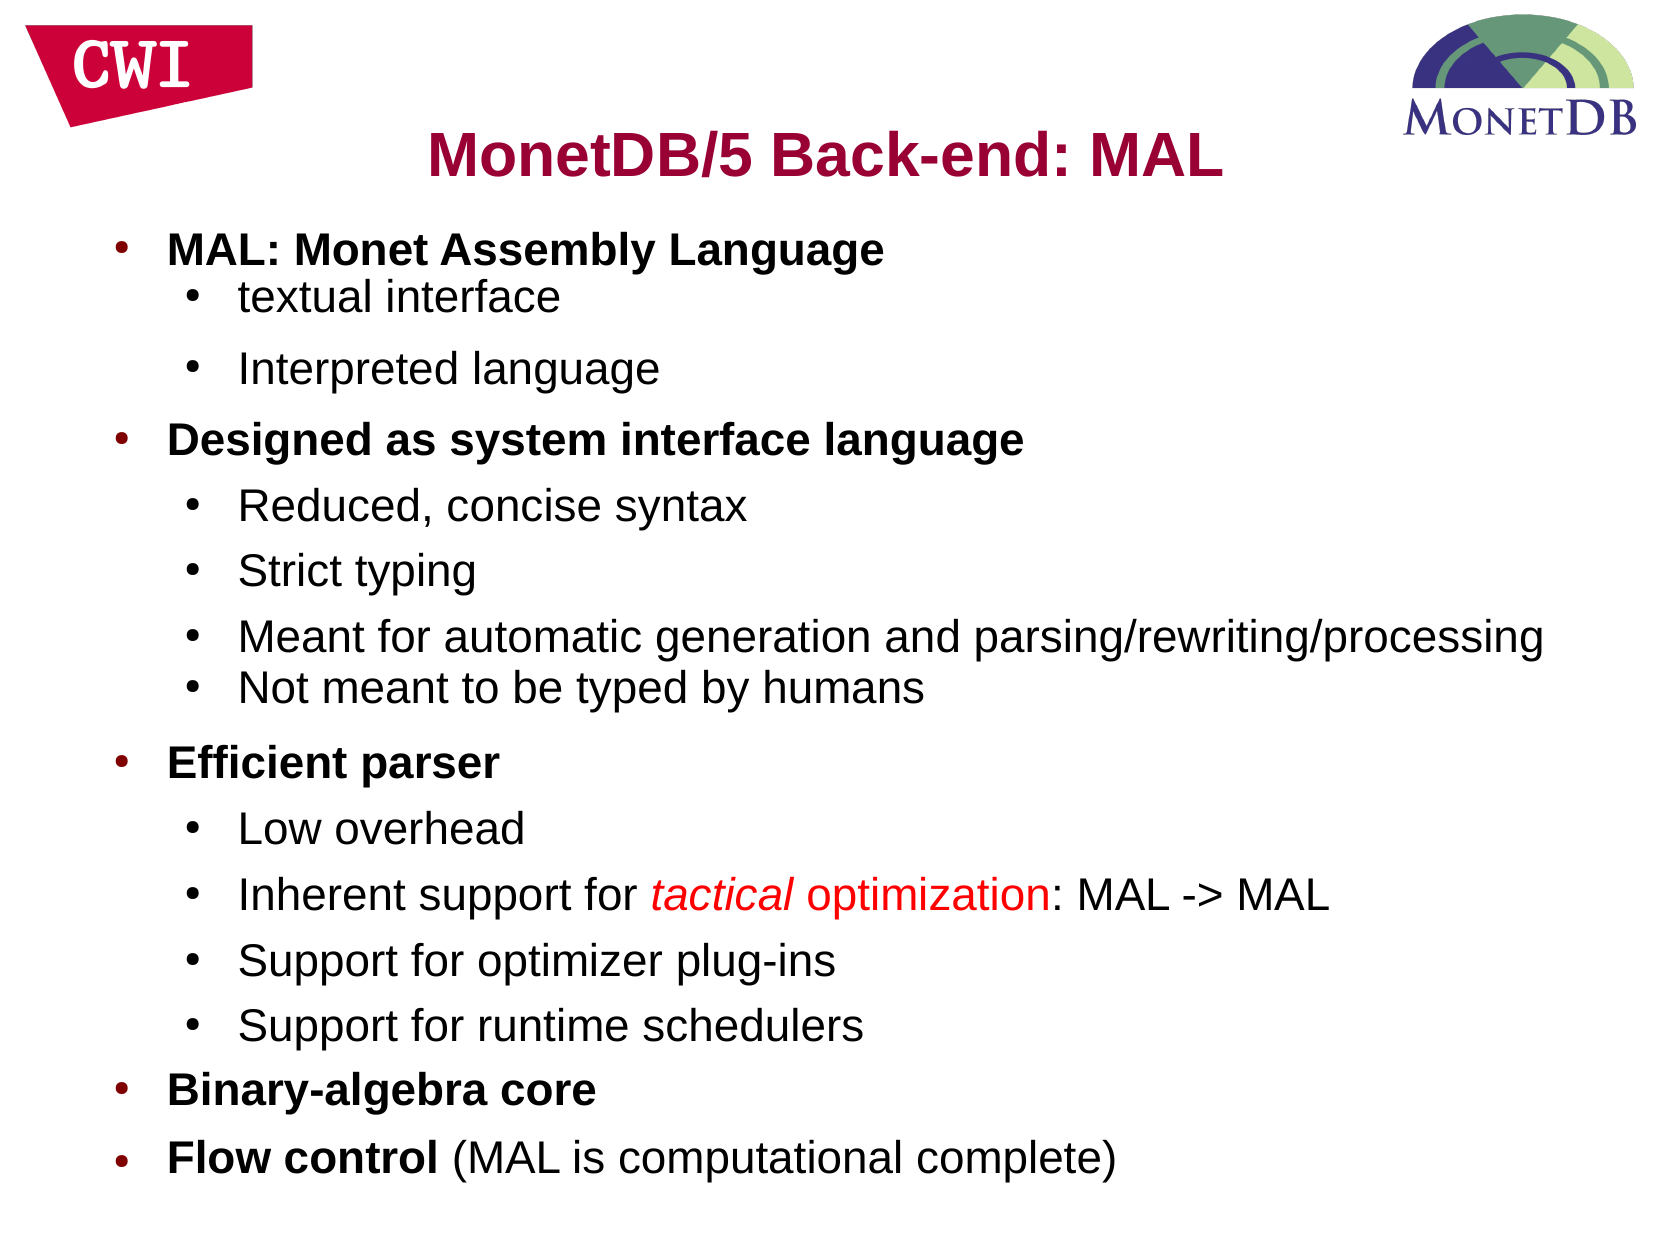

MonetDB/5 Back-end: MAL
# MAL: Monet Assembly Language
textual interface
Interpreted language
Designed as system interface language
Reduced, concise syntax
Strict typing
Meant for automatic generation and parsing/rewriting/processing
Not meant to be typed by humans
Efficient parser
Low overhead
Inherent support for tactical optimization: MAL -> MAL
Support for optimizer plug-ins
Support for runtime schedulers
Binary-algebra core
Flow control (MAL is computational complete)‏